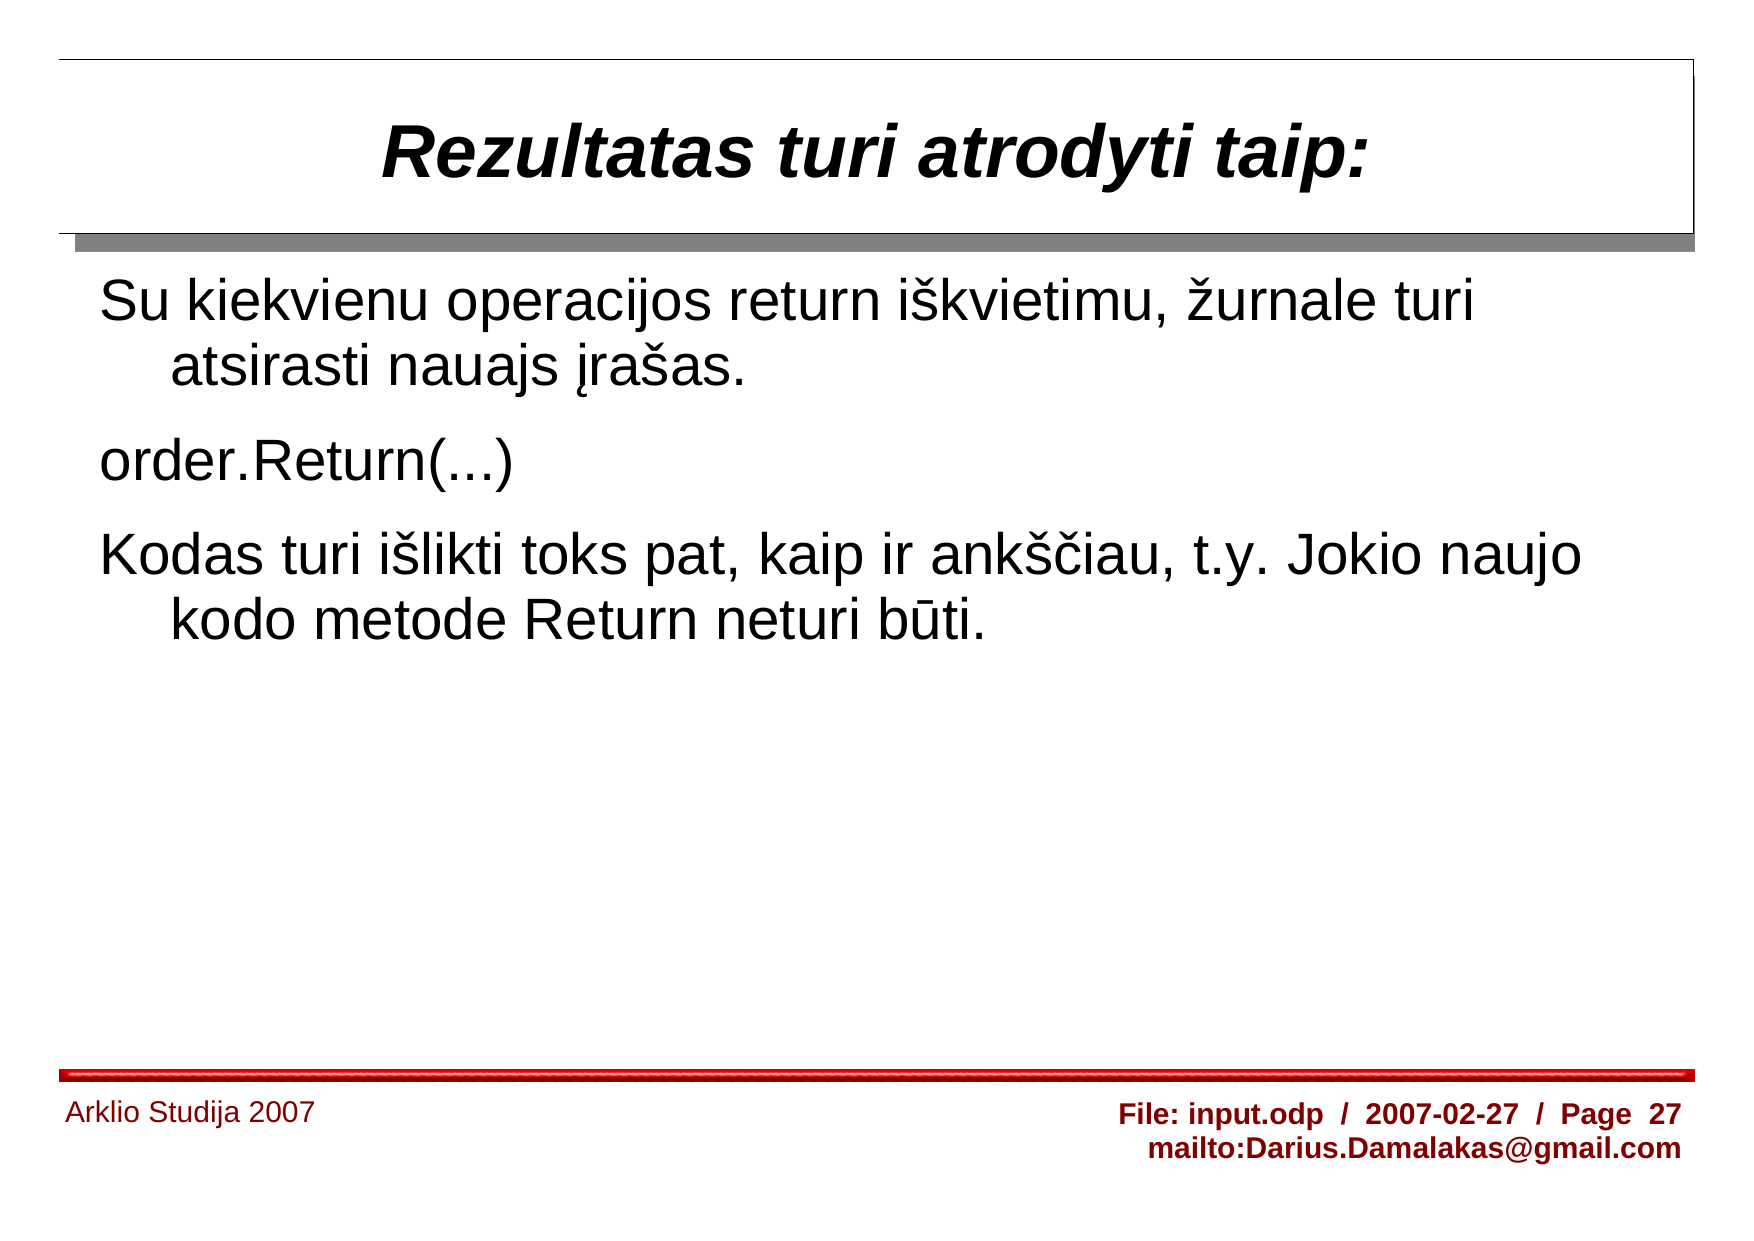

# Rezultatas turi atrodyti taip:
Su kiekvienu operacijos return iškvietimu, žurnale turi atsirasti nauajs įrašas.
order.Return(...)
Kodas turi išlikti toks pat, kaip ir ankščiau, t.y. Jokio naujo kodo metode Return neturi būti.